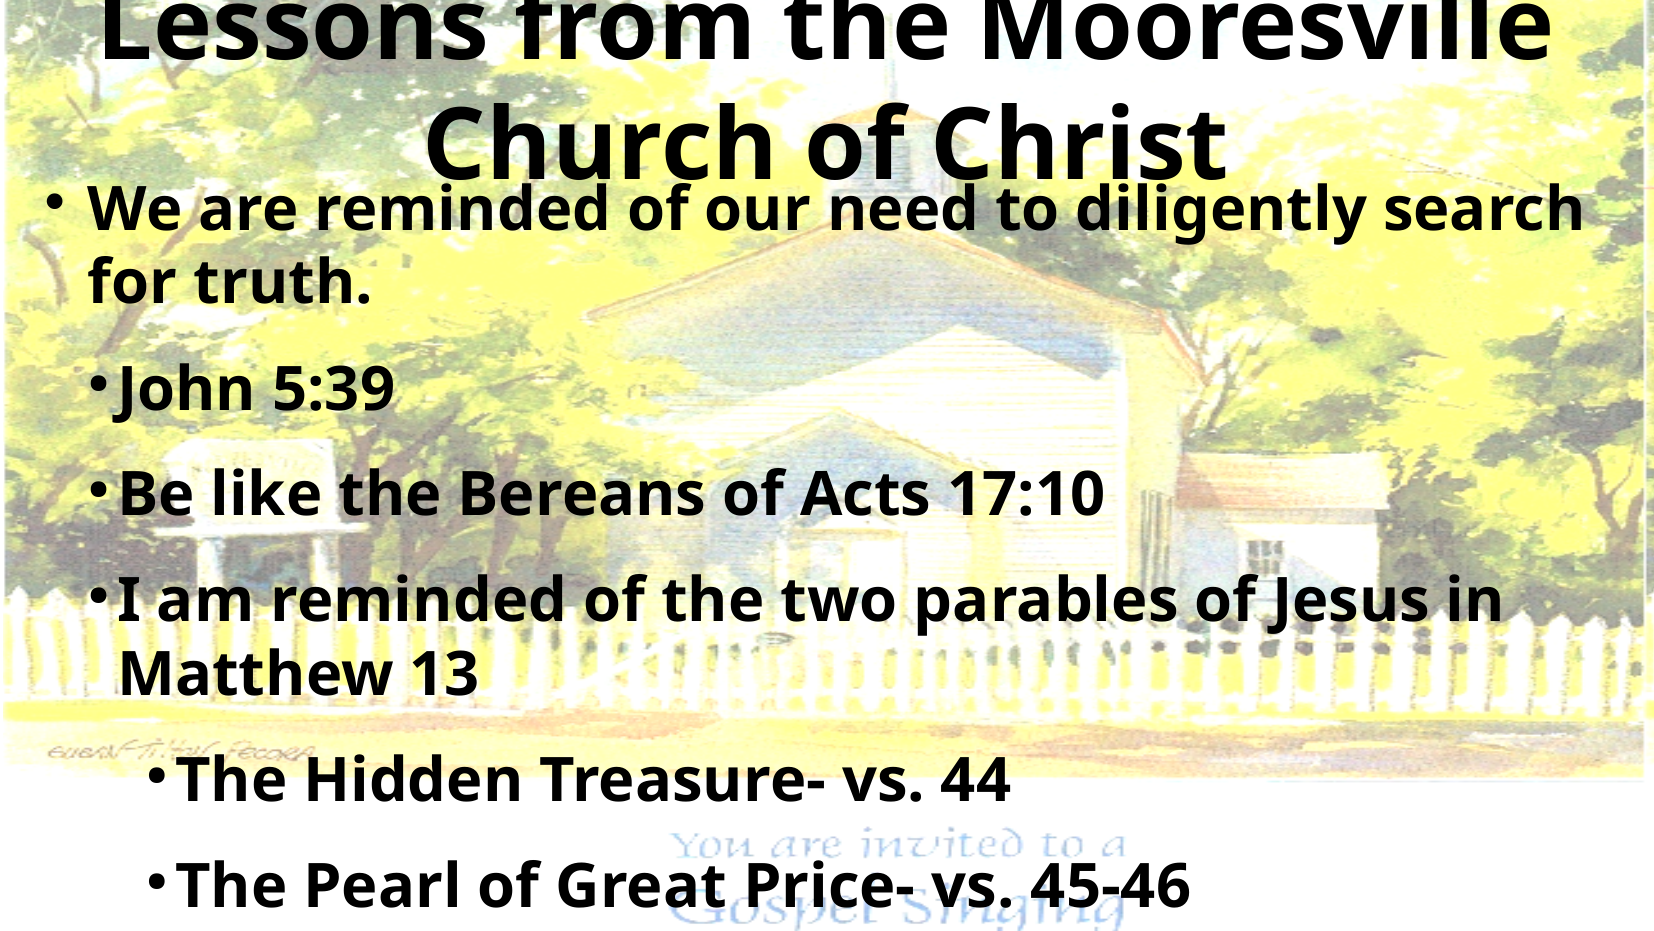

Lessons from the Mooresville Church of Christ
We are reminded of our need to diligently search for truth.
John 5:39
Be like the Bereans of Acts 17:10
I am reminded of the two parables of Jesus in Matthew 13
The Hidden Treasure- vs. 44
The Pearl of Great Price- vs. 45-46